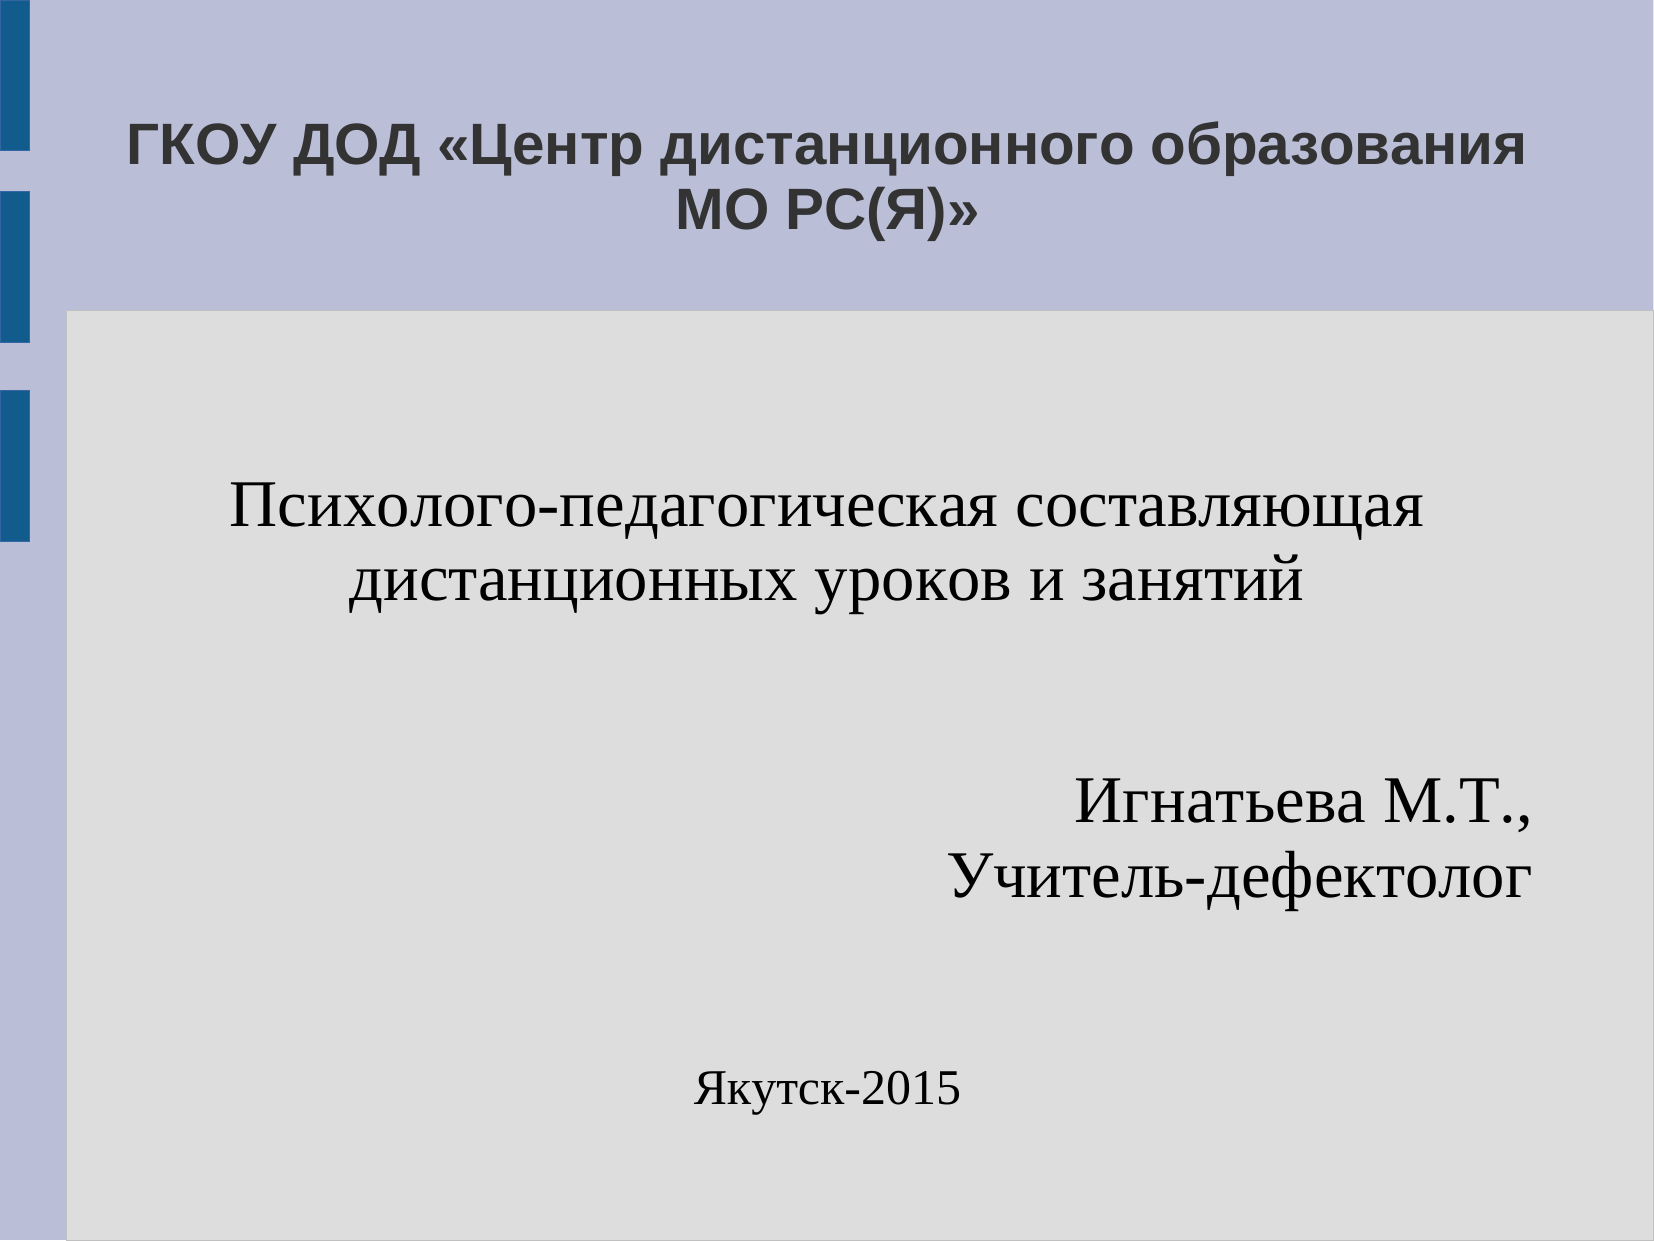

ГКОУ ДОД «Центр дистанционного образования МО РС(Я)»
# Психолого-педагогическая составляющая дистанционных уроков и занятий
Игнатьева М.Т.,
Учитель-дефектолог
Якутск-2015